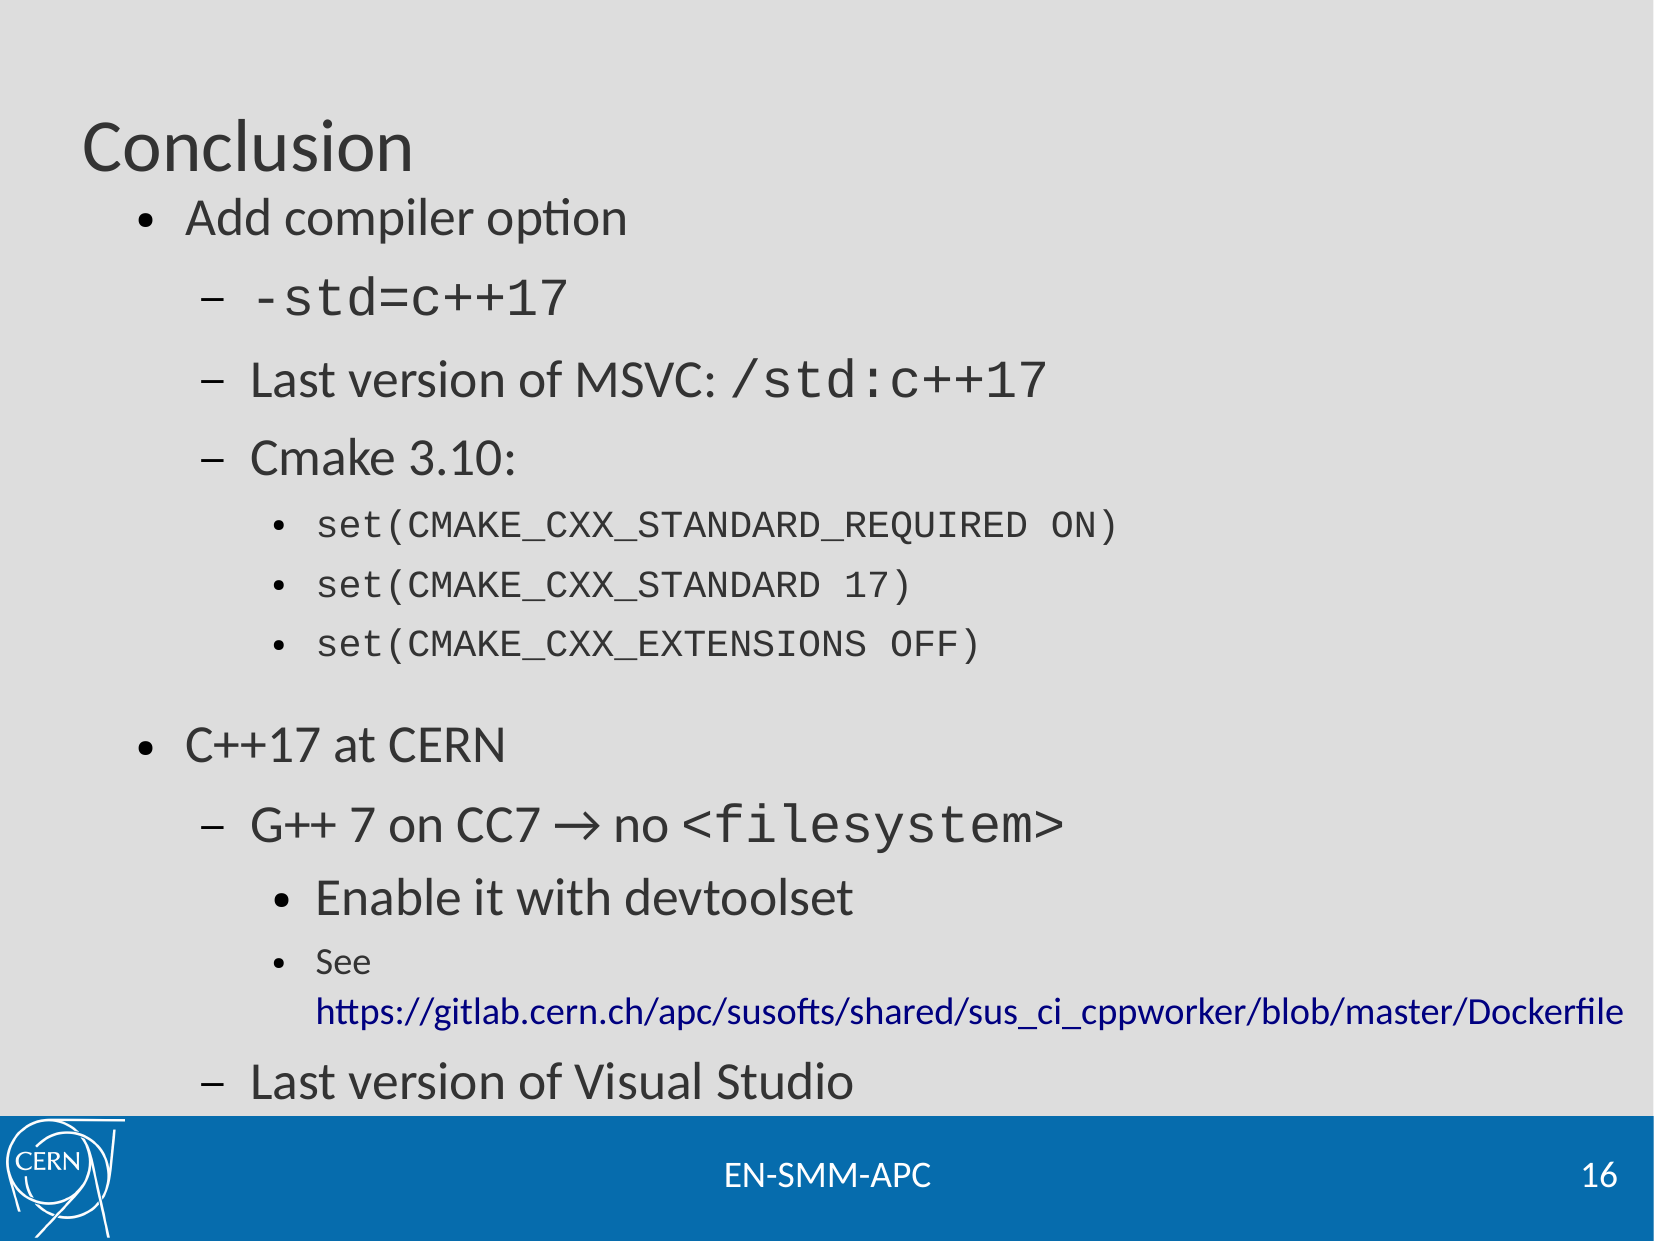

# Conclusion
Add compiler option
-std=c++17
Last version of MSVC: /std:c++17
Cmake 3.10:
set(CMAKE_CXX_STANDARD_REQUIRED ON)
set(CMAKE_CXX_STANDARD 17)
set(CMAKE_CXX_EXTENSIONS OFF)
C++17 at CERN
G++ 7 on CC7 → no <filesystem>
Enable it with devtoolset
See https://gitlab.cern.ch/apc/susofts/shared/sus_ci_cppworker/blob/master/Dockerfile
Last version of Visual Studio
16